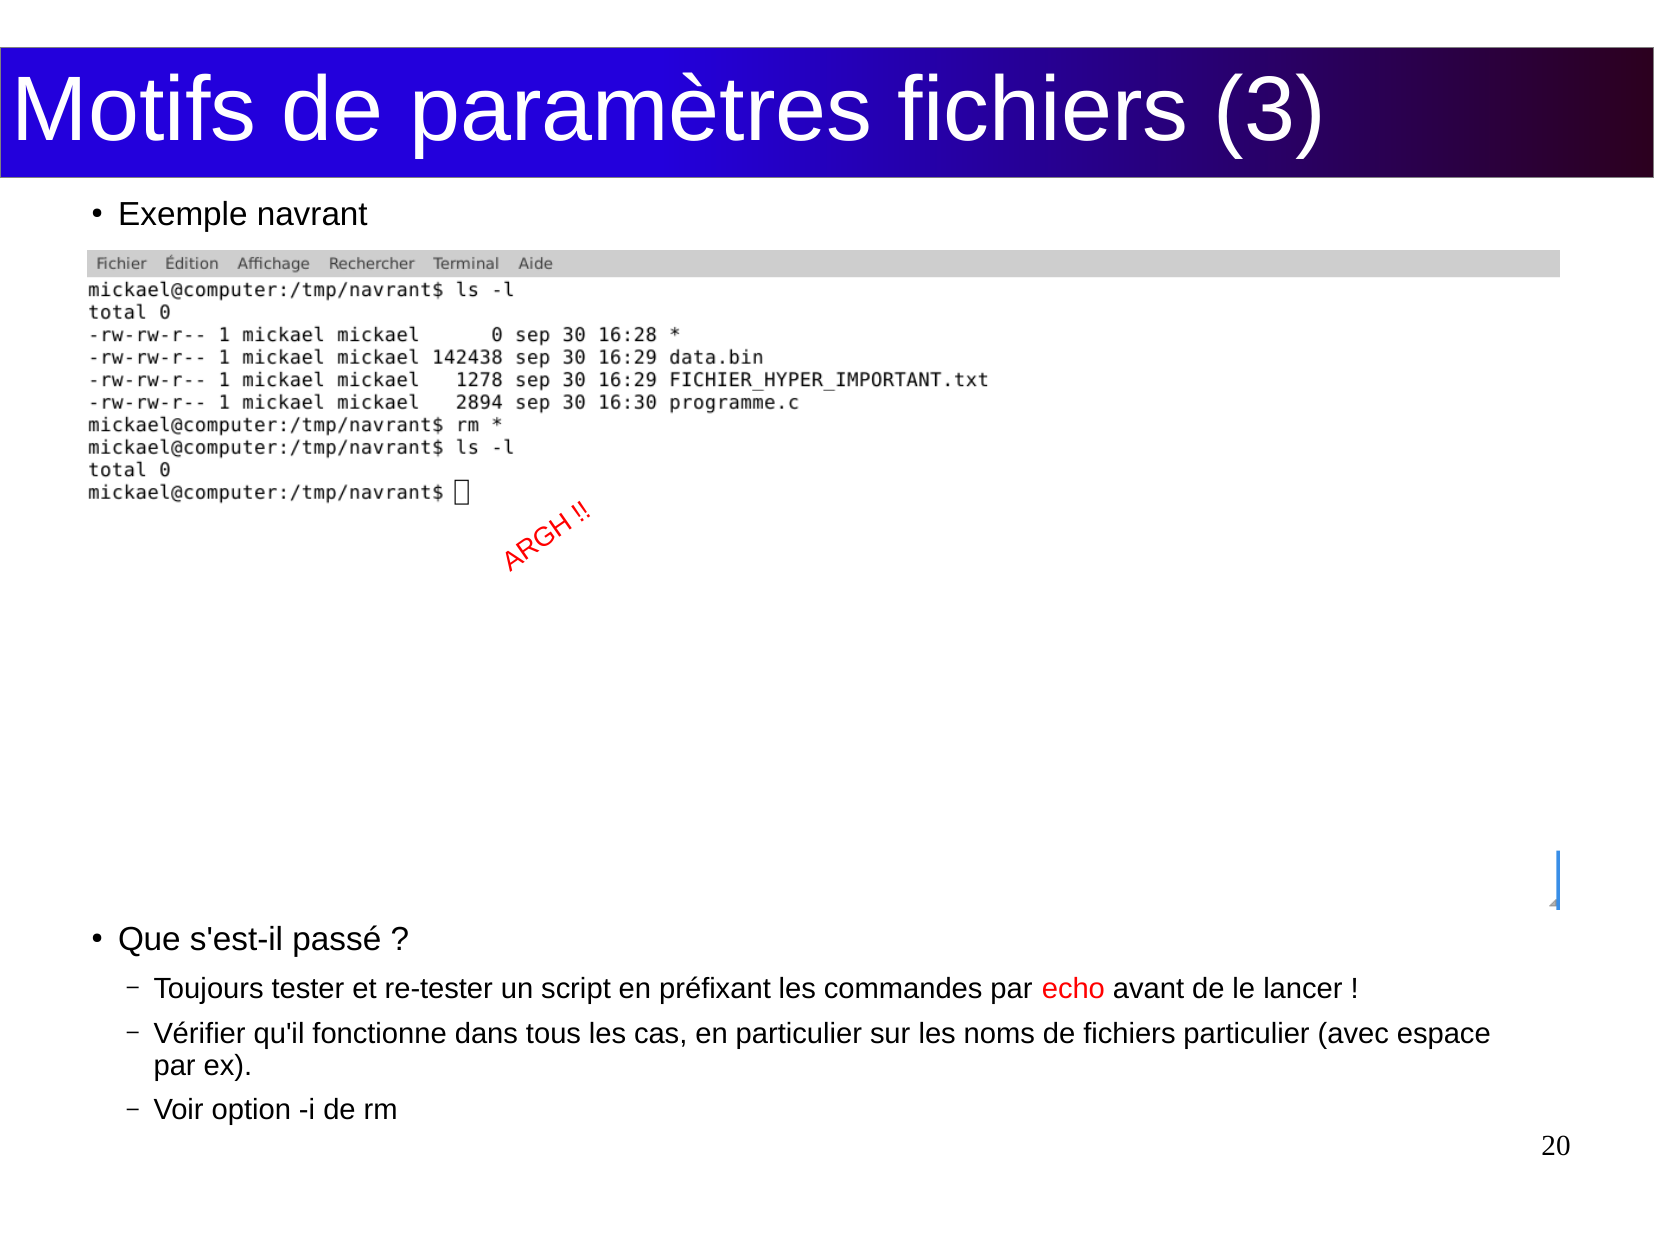

# Motifs de paramètres fichiers (3)
Exemple navrant
Que s'est-il passé ?
Toujours tester et re-tester un script en préfixant les commandes par echo avant de le lancer !
Vérifier qu'il fonctionne dans tous les cas, en particulier sur les noms de fichiers particulier (avec espace par ex).
Voir option -i de rm
ARGH !!
20